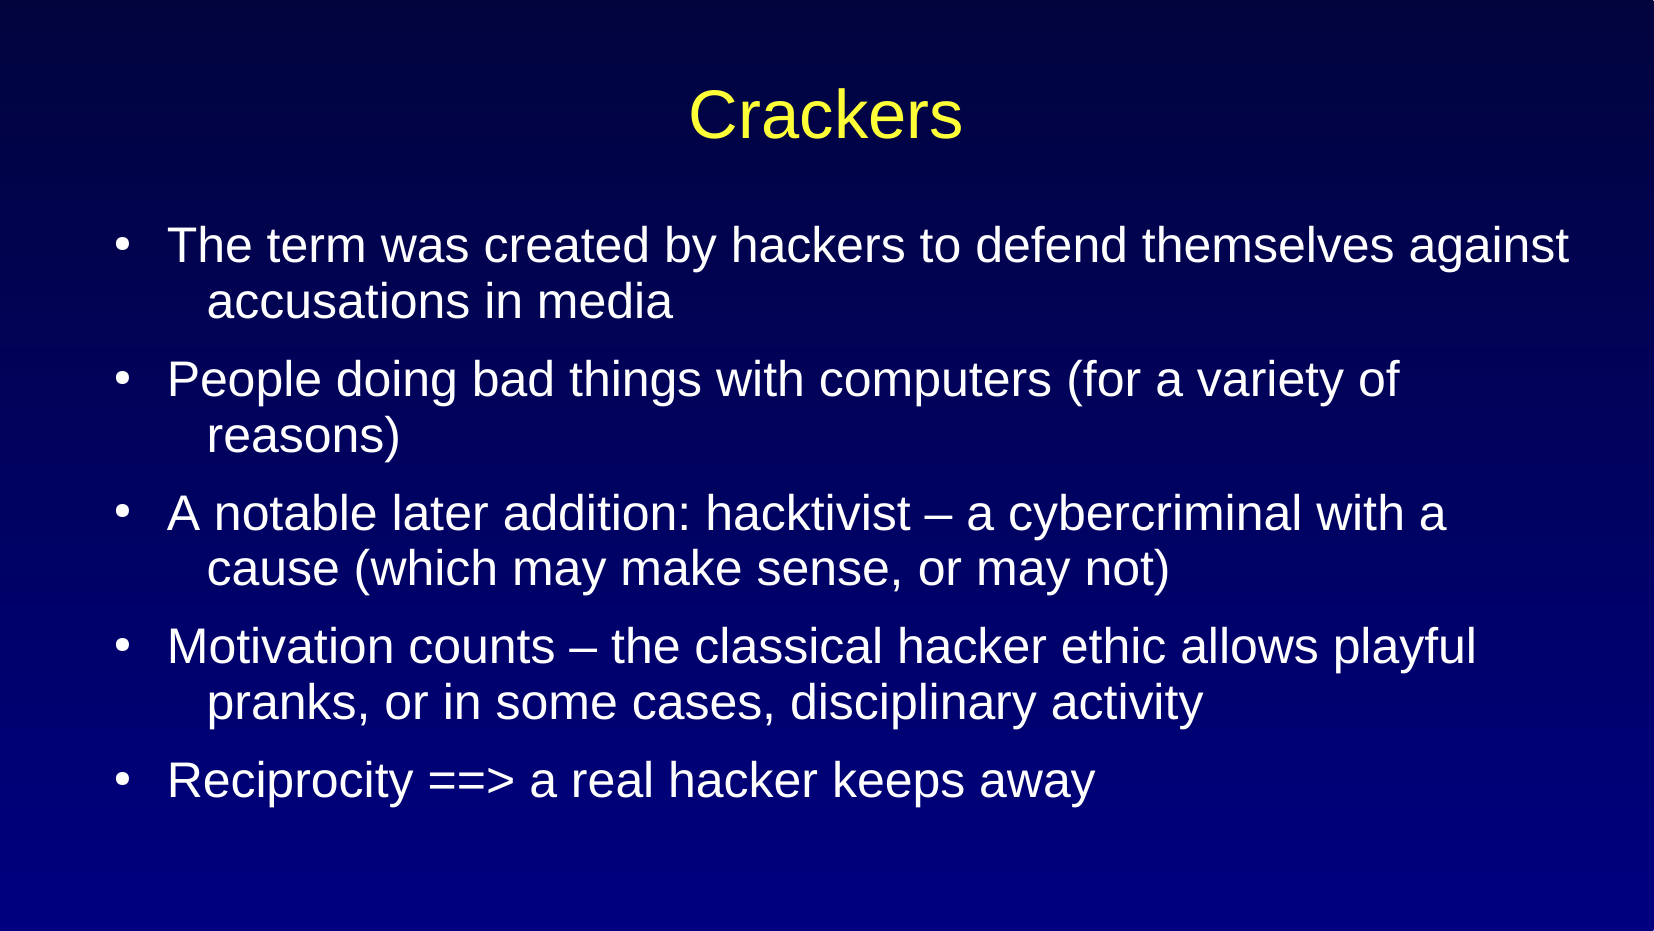

# Crackers
The term was created by hackers to defend themselves against accusations in media
People doing bad things with computers (for a variety of reasons)
A notable later addition: hacktivist – a cybercriminal with a cause (which may make sense, or may not)
Motivation counts – the classical hacker ethic allows playful pranks, or in some cases, disciplinary activity
Reciprocity ==> a real hacker keeps away